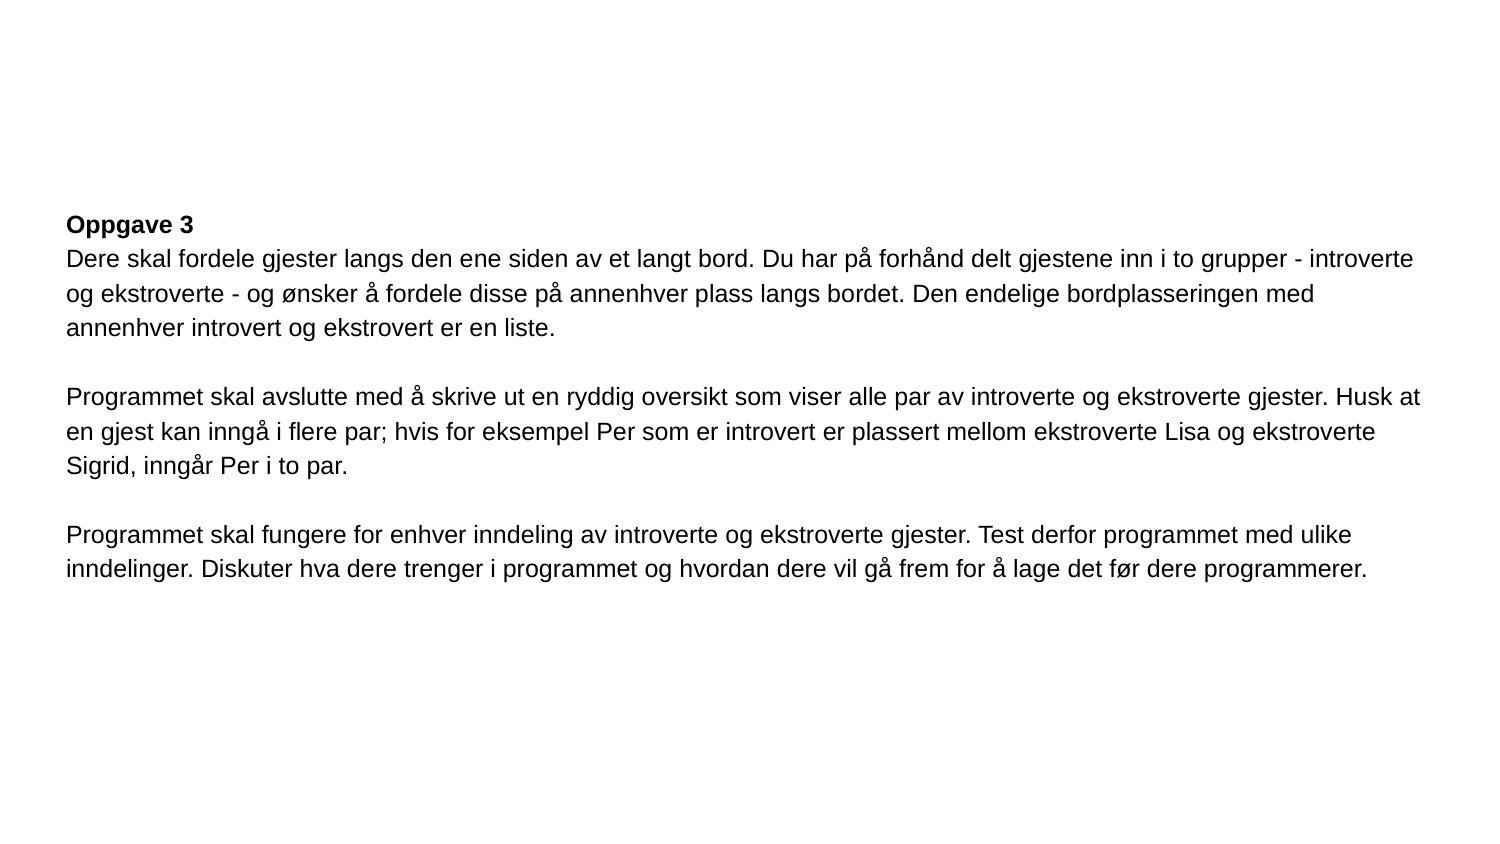

#
Oppgave 3
Dere skal fordele gjester langs den ene siden av et langt bord. Du har på forhånd delt gjestene inn i to grupper - introverte og ekstroverte - og ønsker å fordele disse på annenhver plass langs bordet. Den endelige bordplasseringen med annenhver introvert og ekstrovert er en liste.
Programmet skal avslutte med å skrive ut en ryddig oversikt som viser alle par av introverte og ekstroverte gjester. Husk at en gjest kan inngå i flere par; hvis for eksempel Per som er introvert er plassert mellom ekstroverte Lisa og ekstroverte Sigrid, inngår Per i to par.
Programmet skal fungere for enhver inndeling av introverte og ekstroverte gjester. Test derfor programmet med ulike inndelinger. Diskuter hva dere trenger i programmet og hvordan dere vil gå frem for å lage det før dere programmerer.